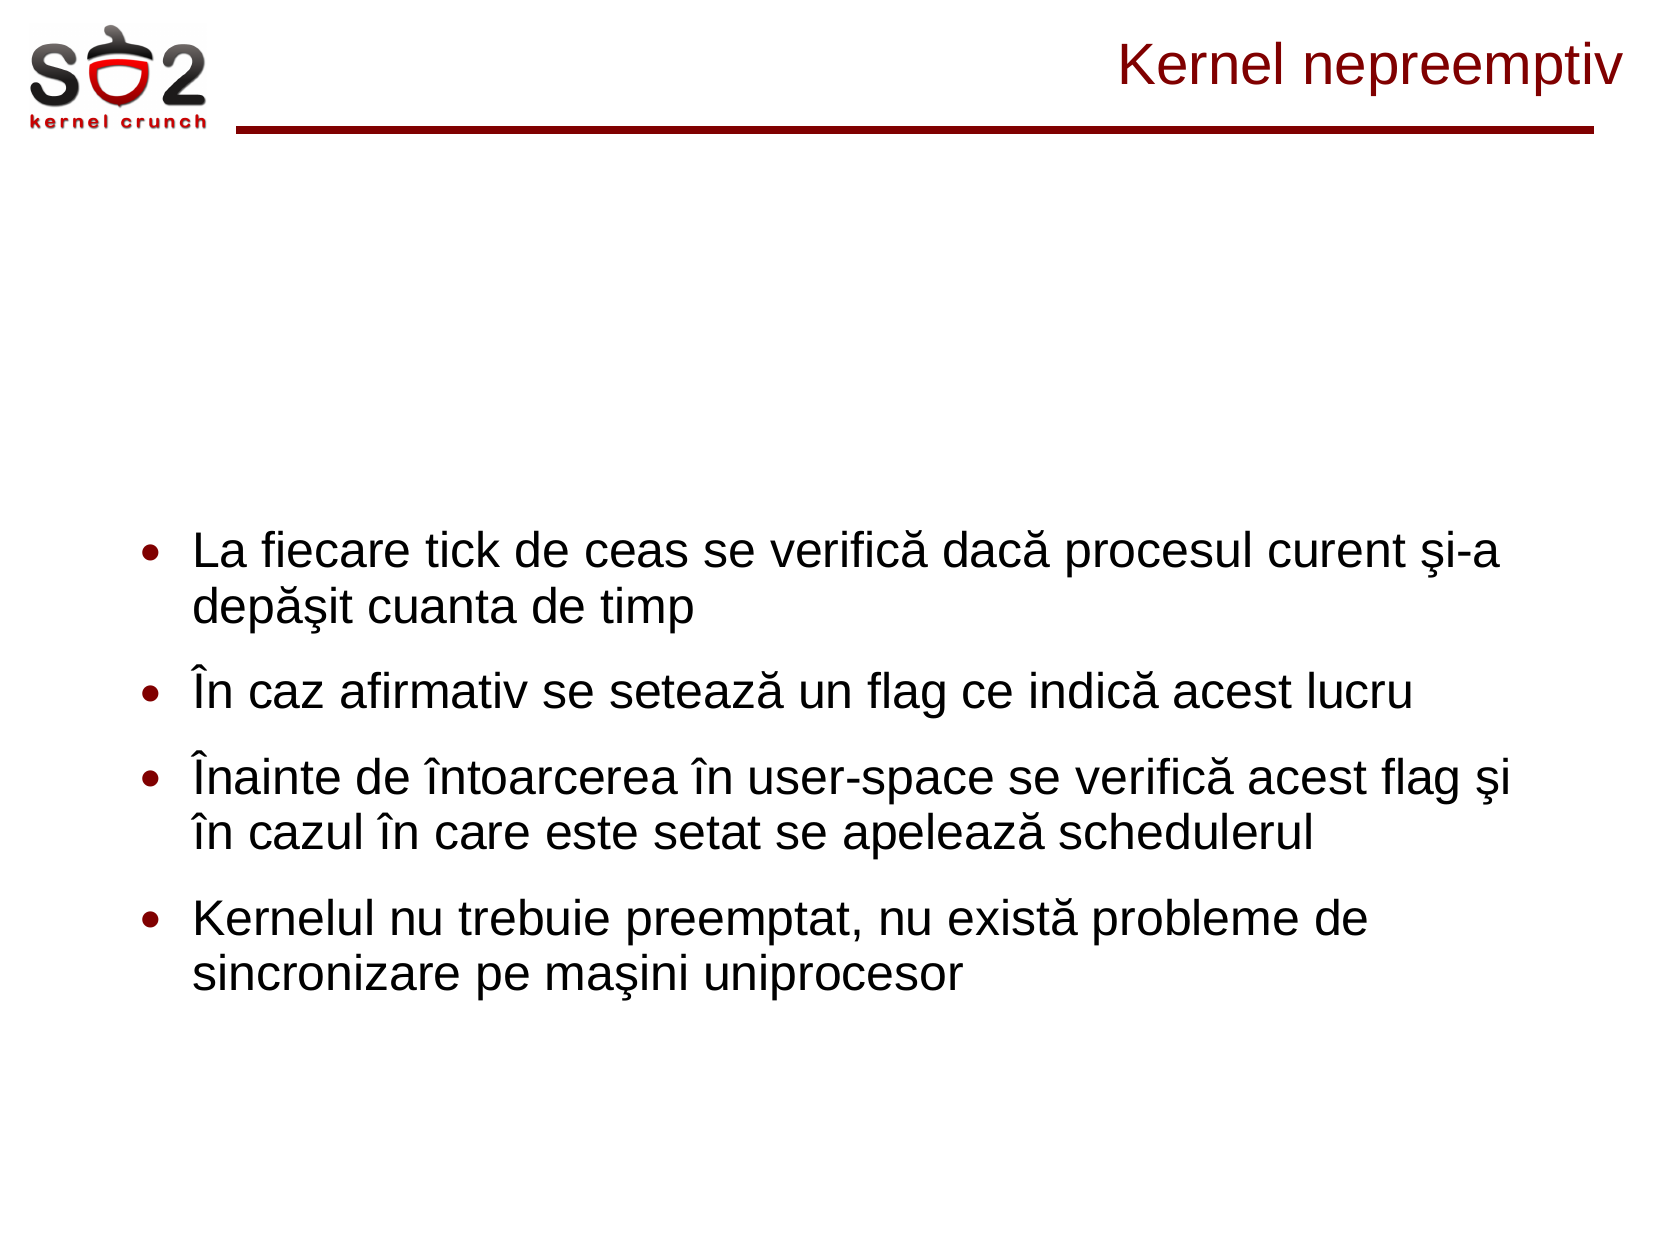

# Kernel nepreemptiv
La fiecare tick de ceas se verifică dacă procesul curent şi-a depăşit cuanta de timp
În caz afirmativ se setează un flag ce indică acest lucru
Înainte de întoarcerea în user-space se verifică acest flag şi în cazul în care este setat se apelează schedulerul
Kernelul nu trebuie preemptat, nu există probleme de sincronizare pe maşini uniprocesor